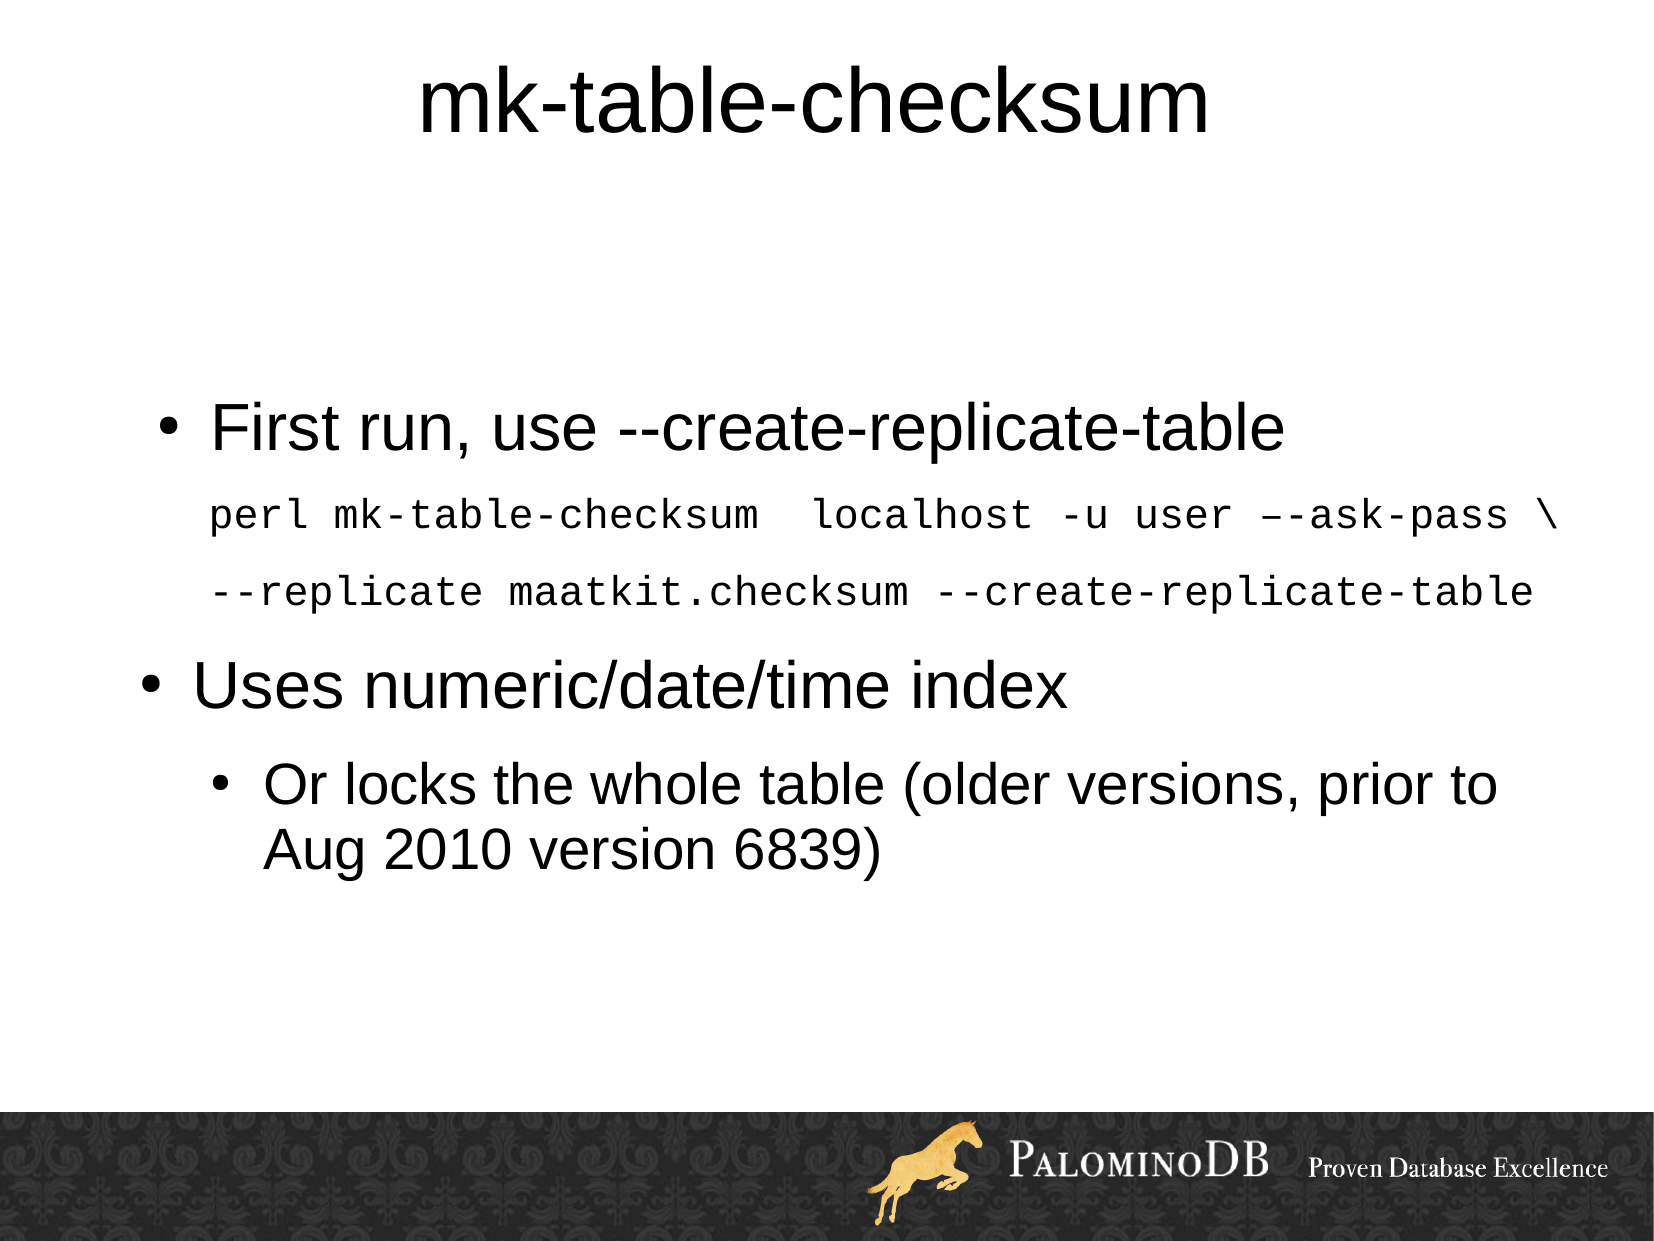

# mk-table-checksum
First run, use --create-replicate-table
perl mk-table-checksum localhost -u user –-ask-pass \
--replicate maatkit.checksum --create-replicate-table
Uses numeric/date/time index
Or locks the whole table (older versions, prior to Aug 2010 version 6839)